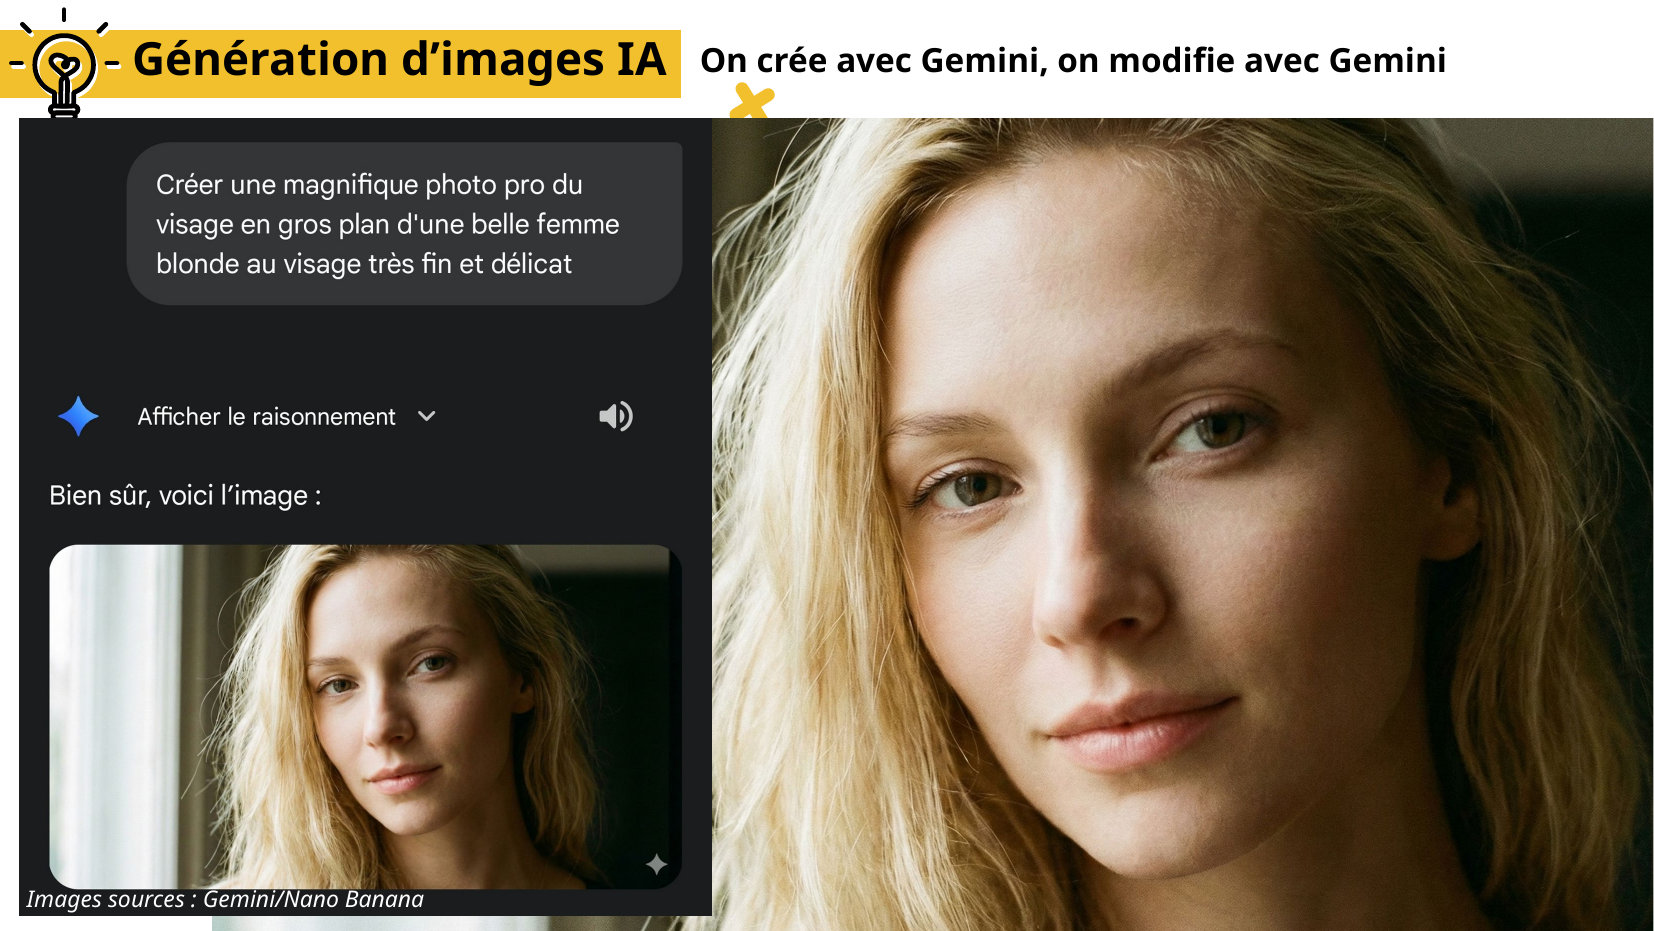

Génération d’images IA
On crée avec Gemini, on modifie avec Gemini
#
Images sources : Gemini/Nano Banana